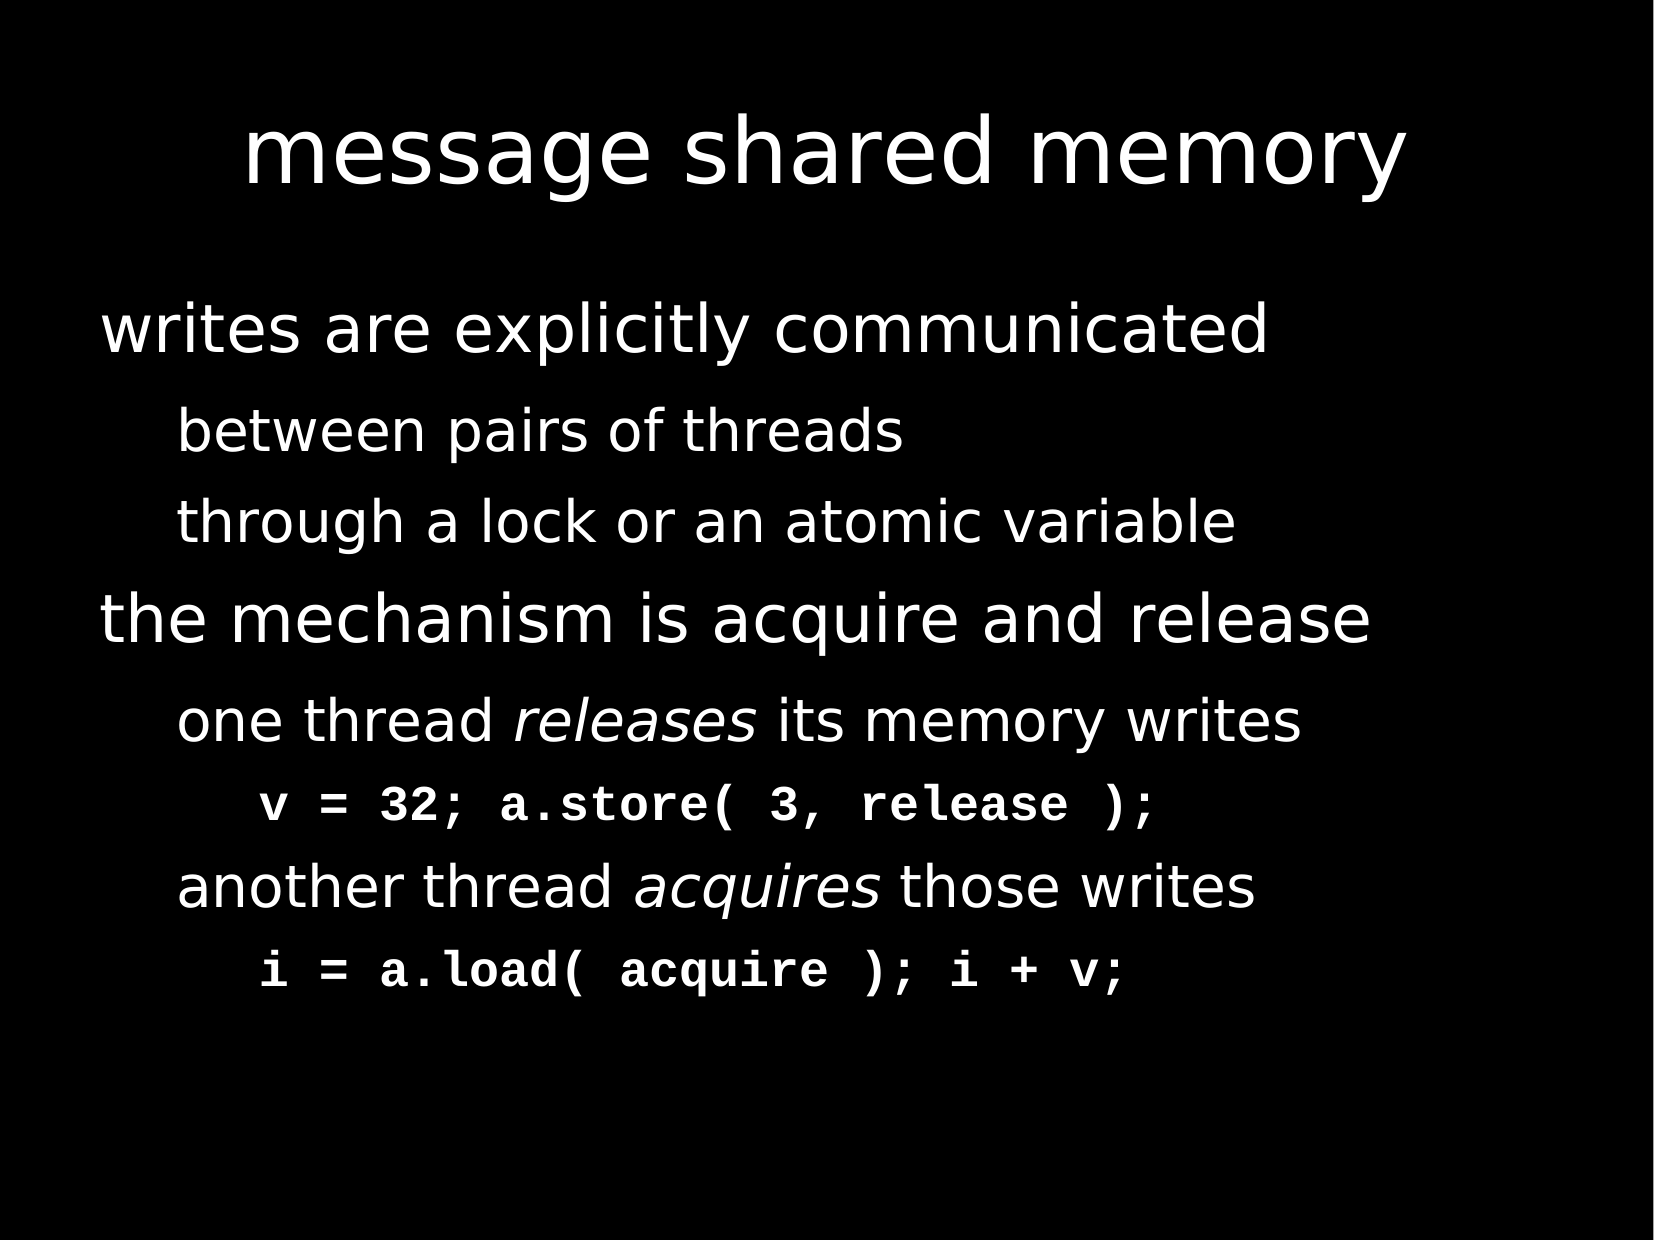

# message shared memory
writes are explicitly communicated
between pairs of threads
through a lock or an atomic variable
the mechanism is acquire and release
one thread releases its memory writes
v = 32; a.store( 3, release );
another thread acquires those writes
i = a.load( acquire ); i + v;